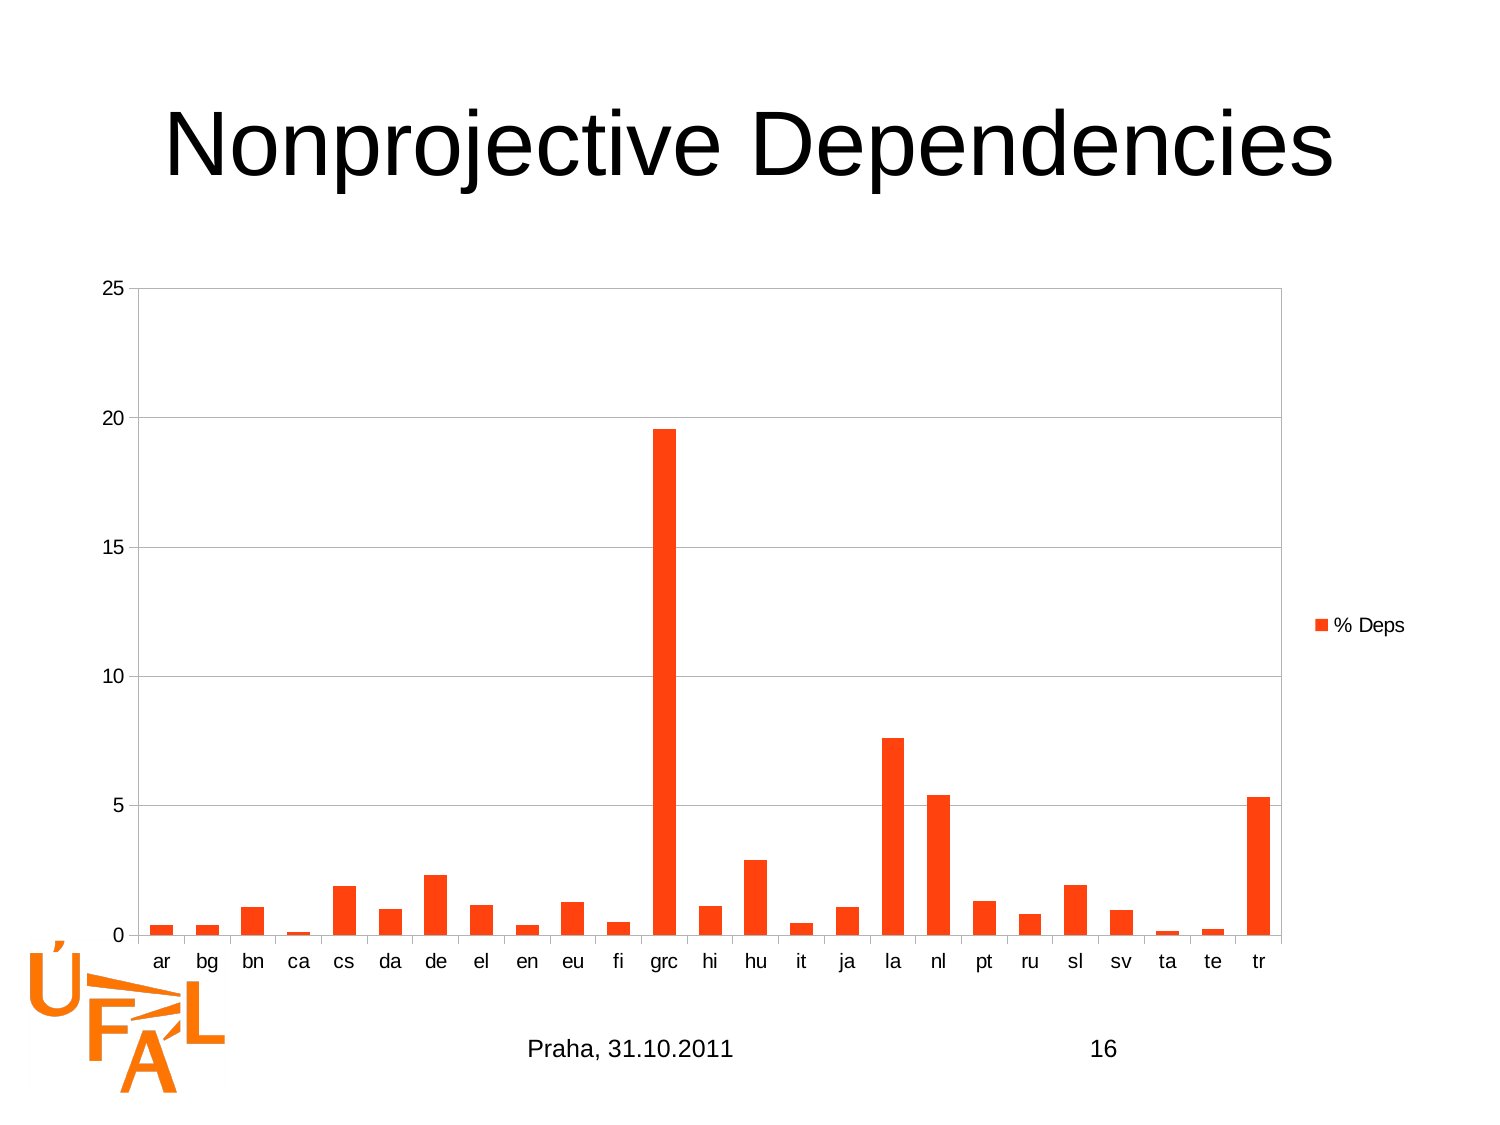

# Nonprojective Dependencies
### Chart
| Category | % Deps |
|---|---|
| ar | 0.37 |
| bg | 0.38 |
| bn | 1.08 |
| ca | 0.11 |
| cs | 1.91 |
| da | 0.99 |
| de | 2.33 |
| el | 1.17 |
| en | 0.39 |
| eu | 1.27 |
| fi | 0.51 |
| grc | 19.56 |
| hi | 1.12 |
| hu | 2.9 |
| it | 0.46 |
| ja | 1.1 |
| la | 7.61 |
| nl | 5.41 |
| pt | 1.31 |
| ru | 0.83 |
| sl | 1.92 |
| sv | 0.98 |
| ta | 0.16 |
| te | 0.23 |
| tr | 5.33 |Praha, 31.10.2011
16